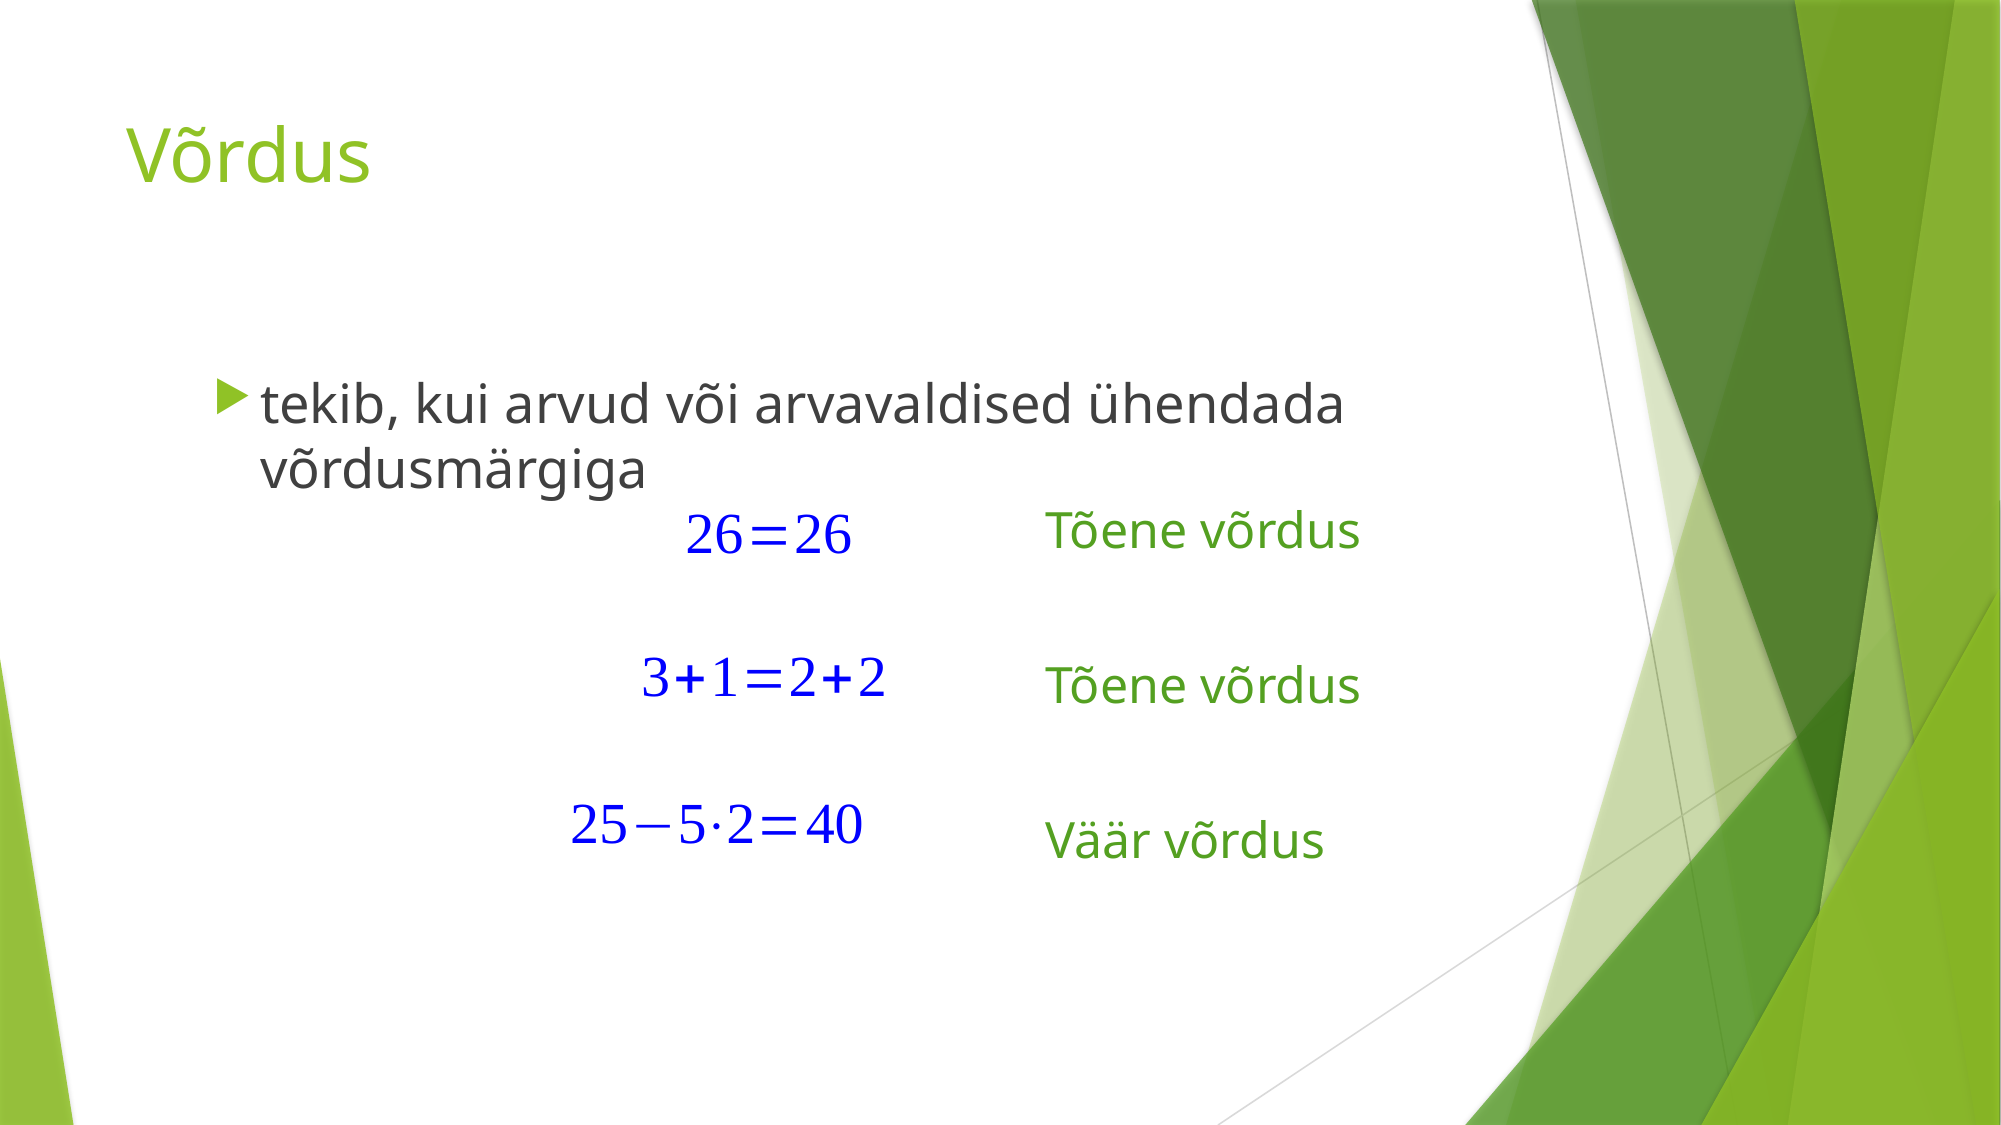

# Võrdus
tekib, kui arvud või arvavaldised ühendada võrdusmärgiga
Tõene võrdus
Tõene võrdus
Väär võrdus